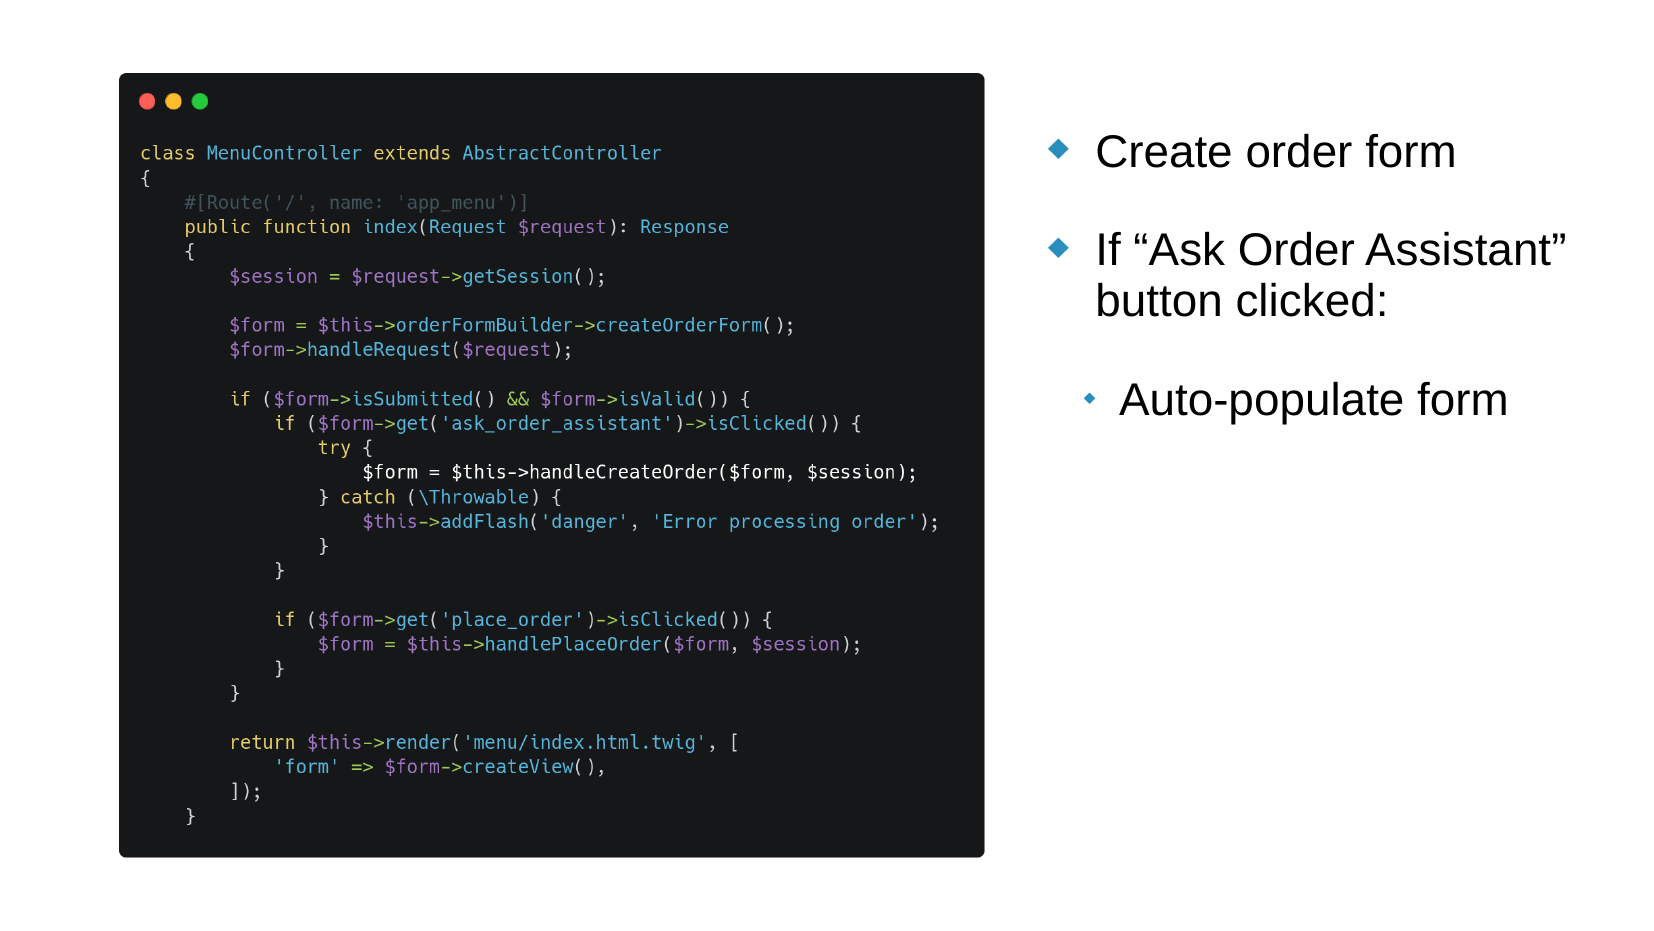

Create order form
If “Ask Order Assistant” button clicked:
Auto-populate form